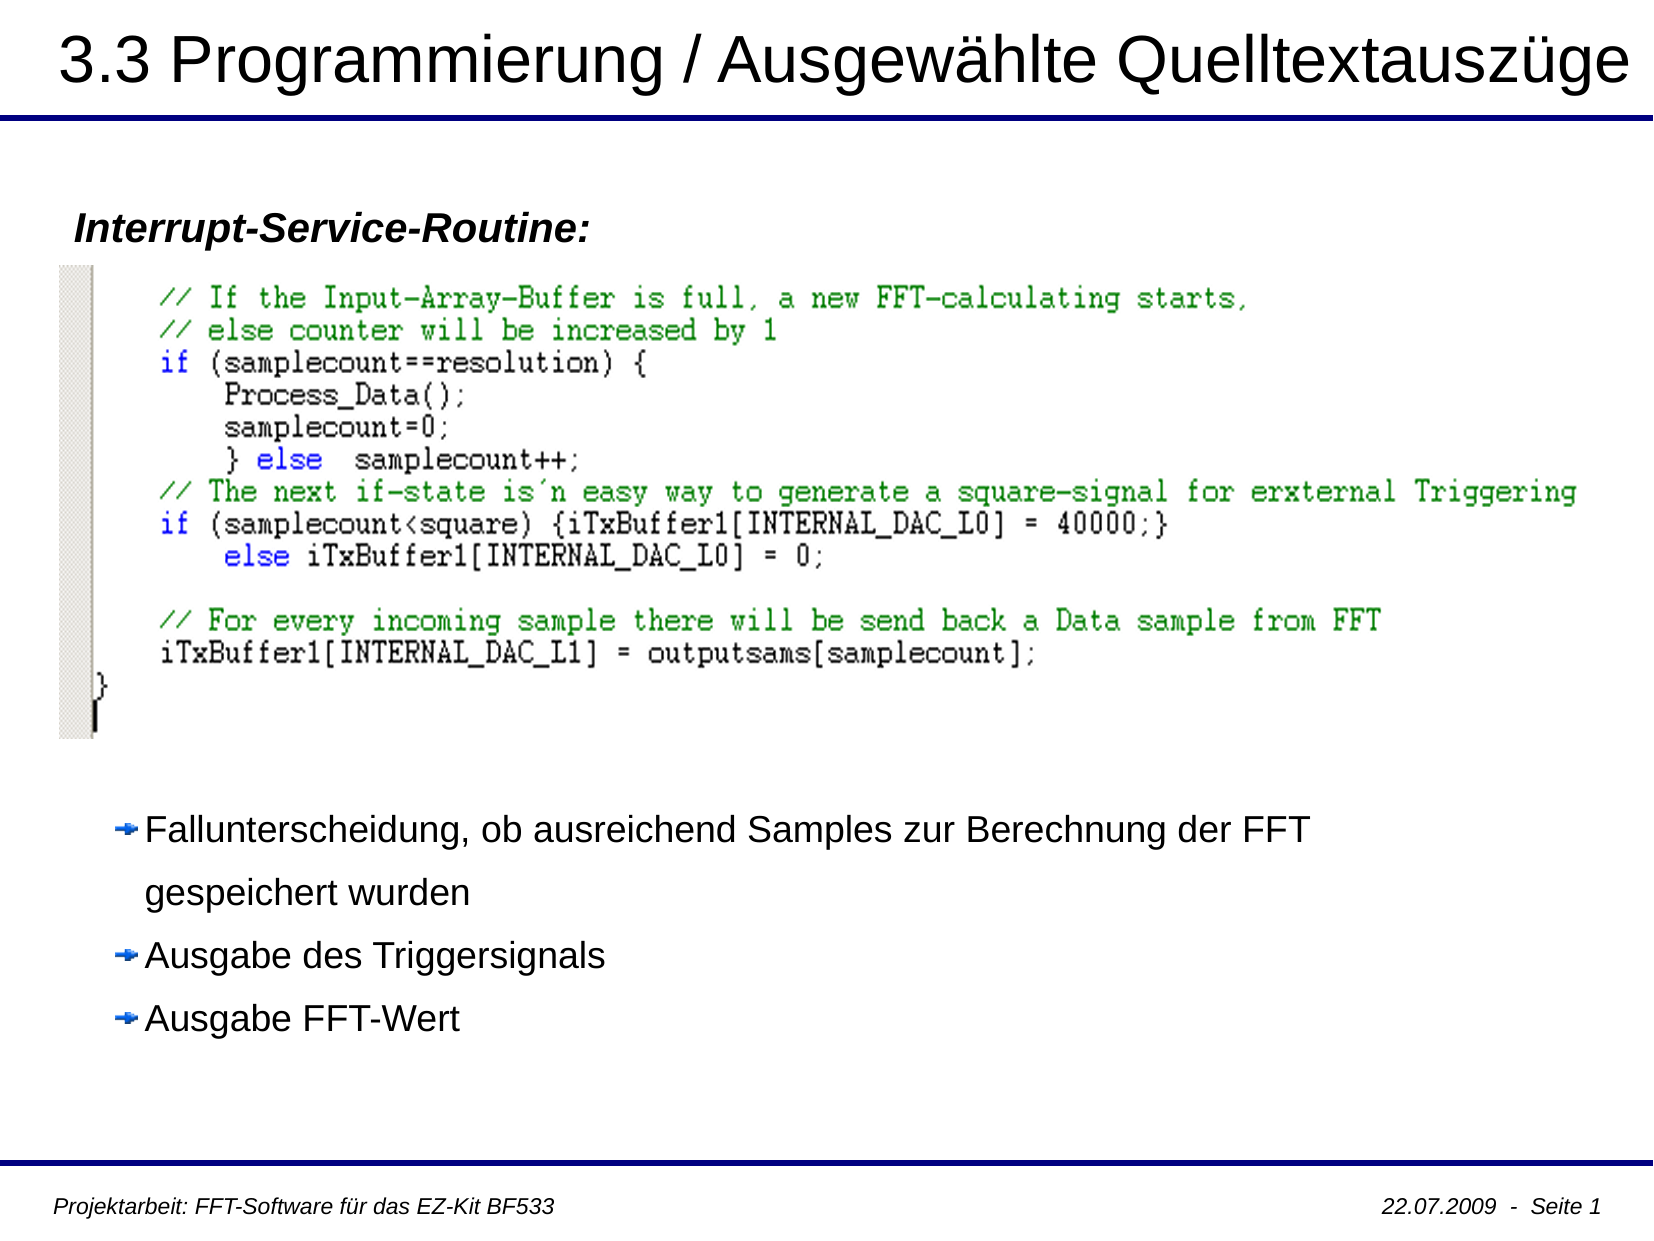

# 3.3 Programmierung / Ausgewählte Quelltextauszüge
Interrupt-Service-Routine:
Fallunterscheidung, ob ausreichend Samples zur Berechnung der FFT gespeichert wurden
Ausgabe des Triggersignals
Ausgabe FFT-Wert
Projektarbeit: FFT-Software für das EZ-Kit BF533										 		22.07.2009 - Seite 1